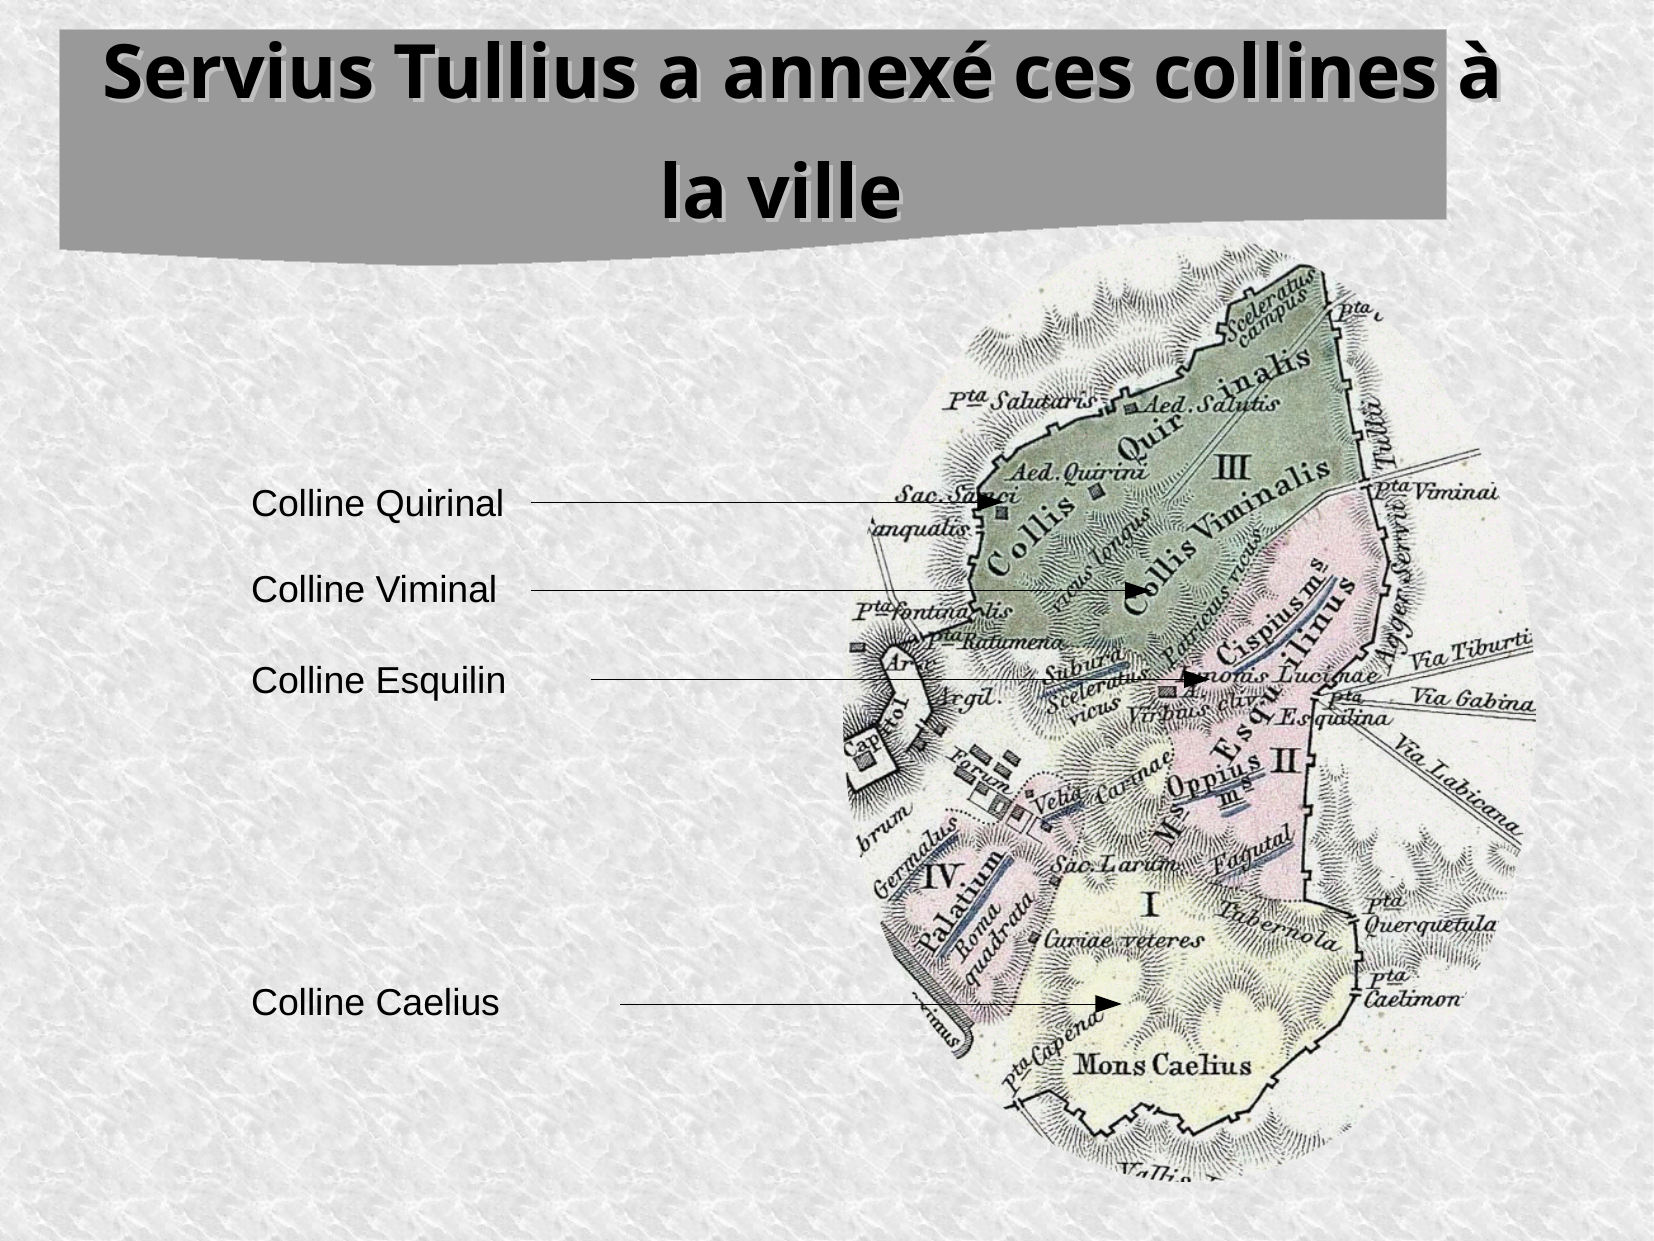

# Servius Tullius a annexé ces collines à la ville
Colline Quirinal
Colline Viminal
Colline Esquilin
Colline Caelius